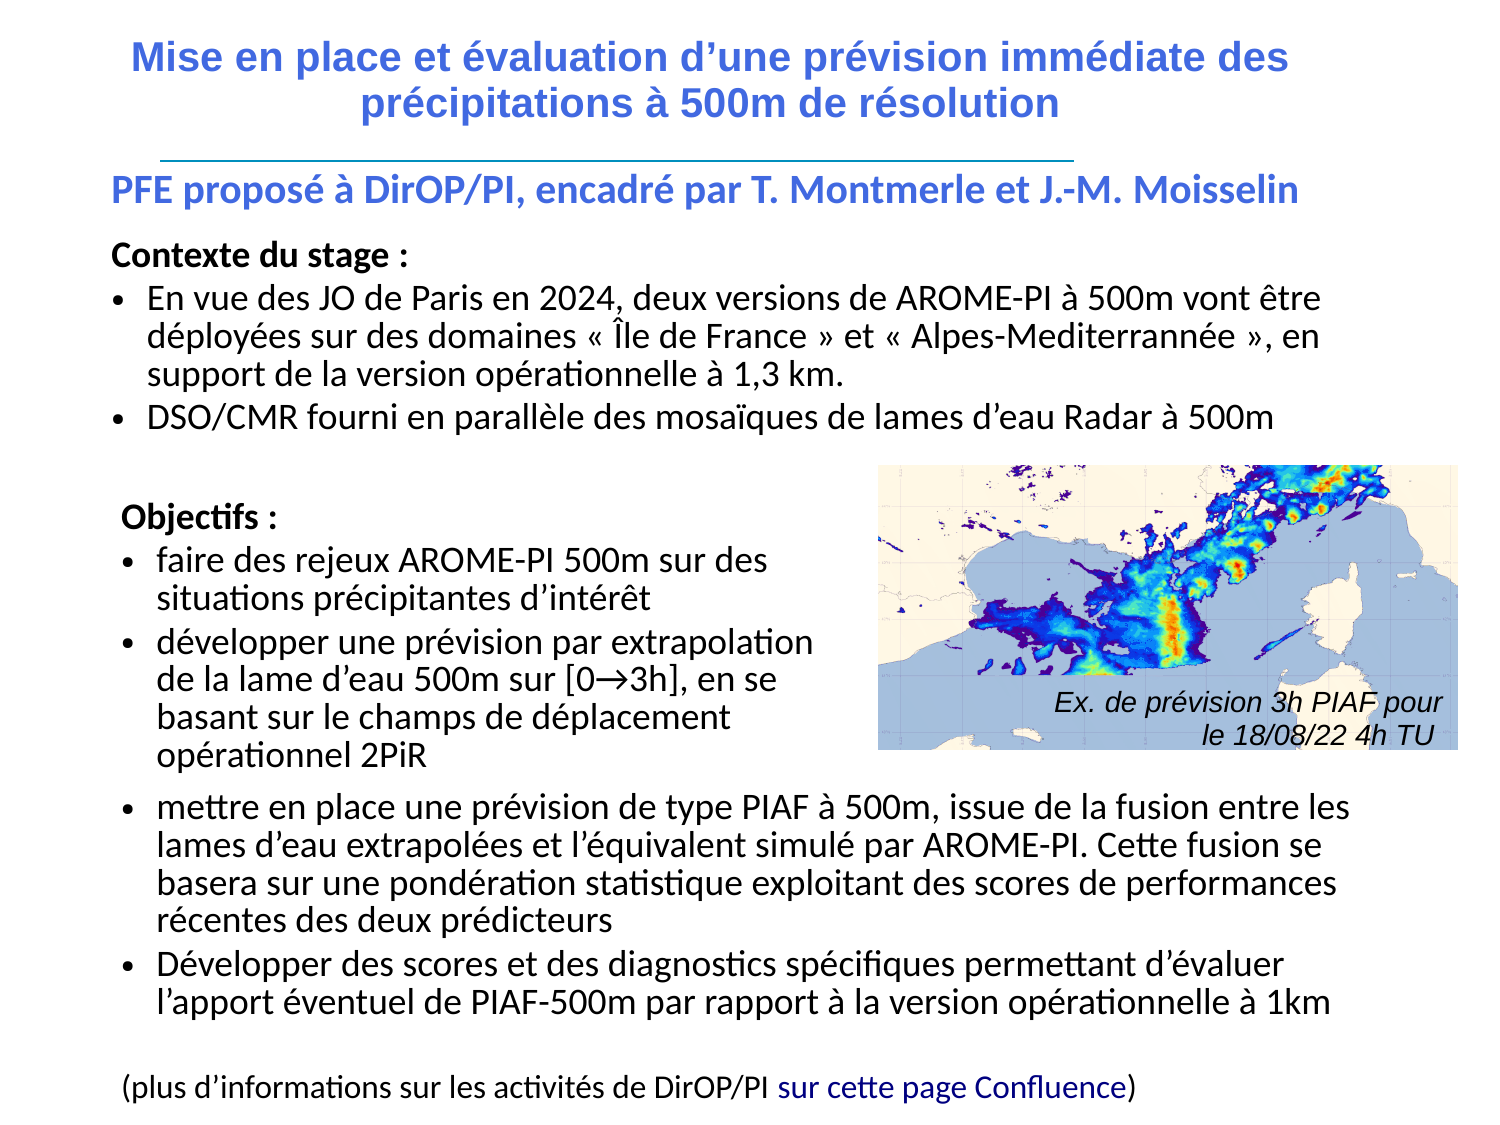

# Mise en place et évaluation d’une prévision immédiate des précipitations à 500m de résolution
PFE proposé à DirOP/PI, encadré par T. Montmerle et J.-M. Moisselin
Contexte du stage :
En vue des JO de Paris en 2024, deux versions de AROME-PI à 500m vont être déployées sur des domaines « Île de France » et « Alpes-Mediterrannée », en support de la version opérationnelle à 1,3 km.
DSO/CMR fourni en parallèle des mosaïques de lames d’eau Radar à 500m
Objectifs :
faire des rejeux AROME-PI 500m sur des situations précipitantes d’intérêt
développer une prévision par extrapolation de la lame d’eau 500m sur [0→3h], en se basant sur le champs de déplacement opérationnel 2PiR
Ex. de prévision 3h PIAF pour le 18/08/22 4h TU
mettre en place une prévision de type PIAF à 500m, issue de la fusion entre les lames d’eau extrapolées et l’équivalent simulé par AROME-PI. Cette fusion se basera sur une pondération statistique exploitant des scores de performances récentes des deux prédicteurs
Développer des scores et des diagnostics spécifiques permettant d’évaluer l’apport éventuel de PIAF-500m par rapport à la version opérationnelle à 1km
(plus d’informations sur les activités de DirOP/PI sur cette page Confluence)